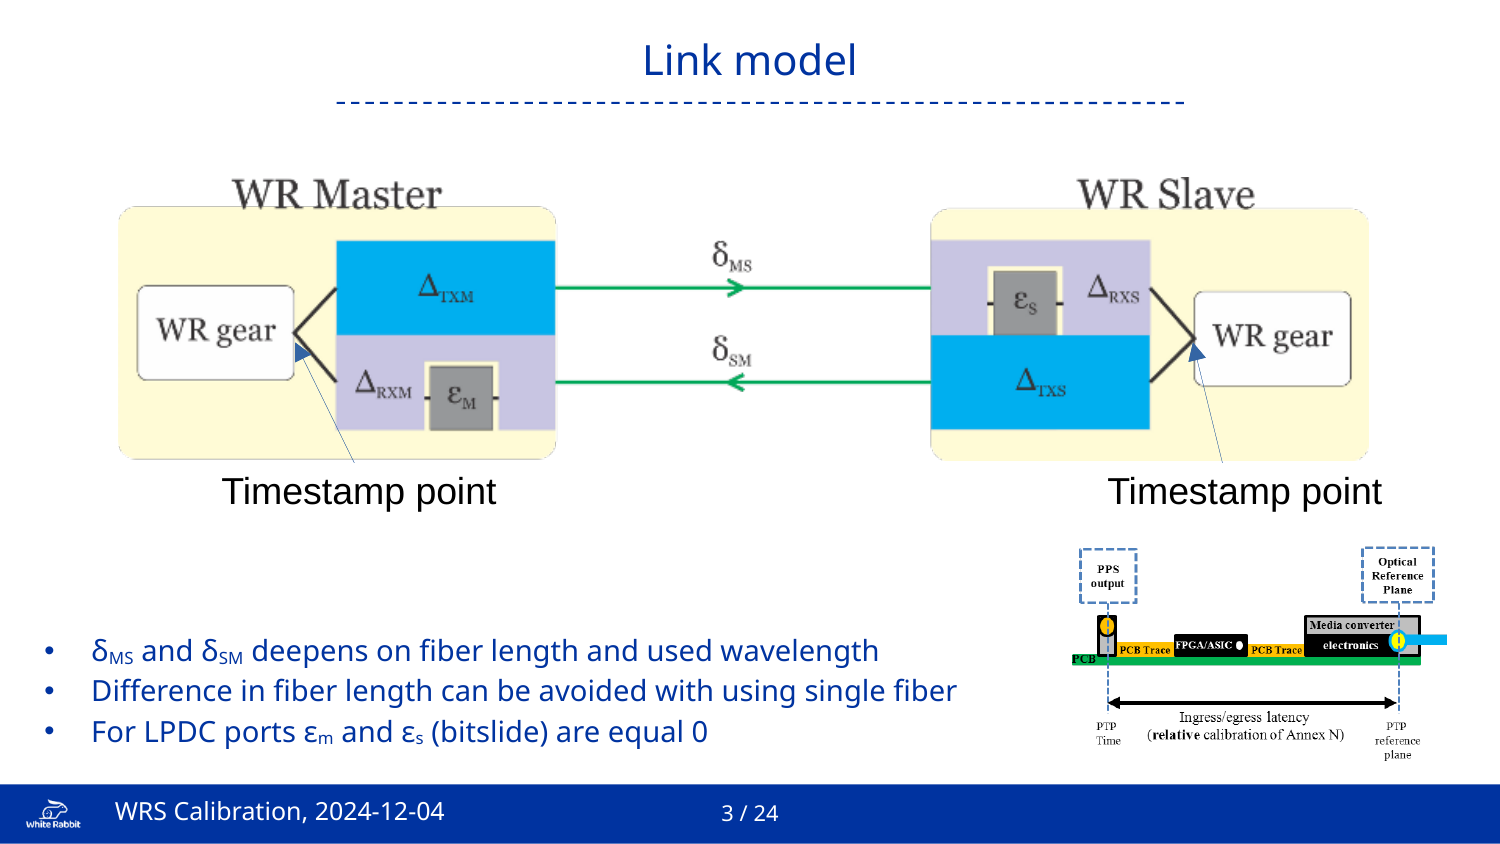

# Link model
Timestamp point
Timestamp point
δMS and δSM deepens on fiber length and used wavelength
Difference in fiber length can be avoided with using single fiber
For LPDC ports εm and εs (bitslide) are equal 0
WRS Calibration, 2024-12-04